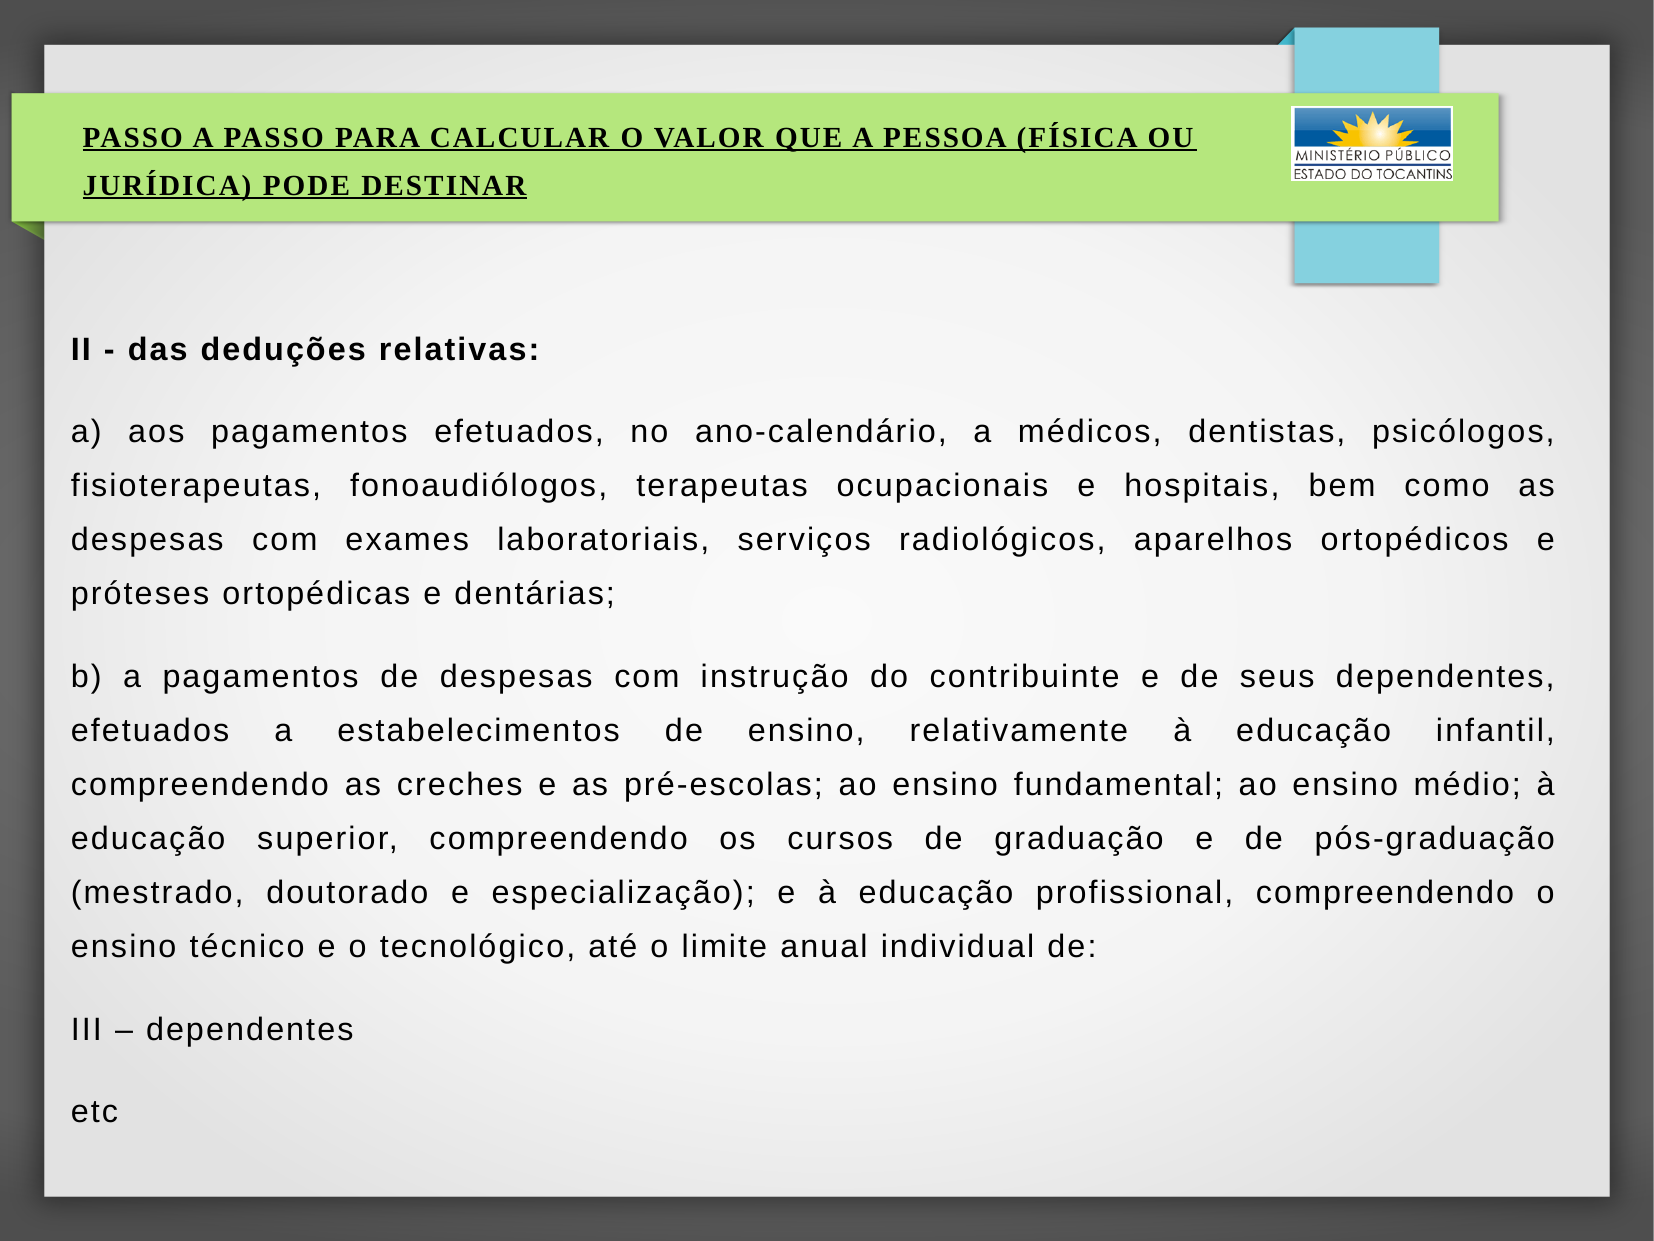

# PASSO A PASSO PARA CALCULAR O VALOR QUE A PESSOA (FÍSICA OU JURÍDICA) PODE DESTINAR
II - das deduções relativas:
a) aos pagamentos efetuados, no ano-calendário, a médicos, dentistas, psicólogos, fisioterapeutas, fonoaudiólogos, terapeutas ocupacionais e hospitais, bem como as despesas com exames laboratoriais, serviços radiológicos, aparelhos ortopédicos e próteses ortopédicas e dentárias;
b) a pagamentos de despesas com instrução do contribuinte e de seus dependentes, efetuados a estabelecimentos de ensino, relativamente à educação infantil, compreendendo as creches e as pré-escolas; ao ensino fundamental; ao ensino médio; à educação superior, compreendendo os cursos de graduação e de pós-graduação (mestrado, doutorado e especialização); e à educação profissional, compreendendo o ensino técnico e o tecnológico, até o limite anual individual de:
III – dependentes
etc